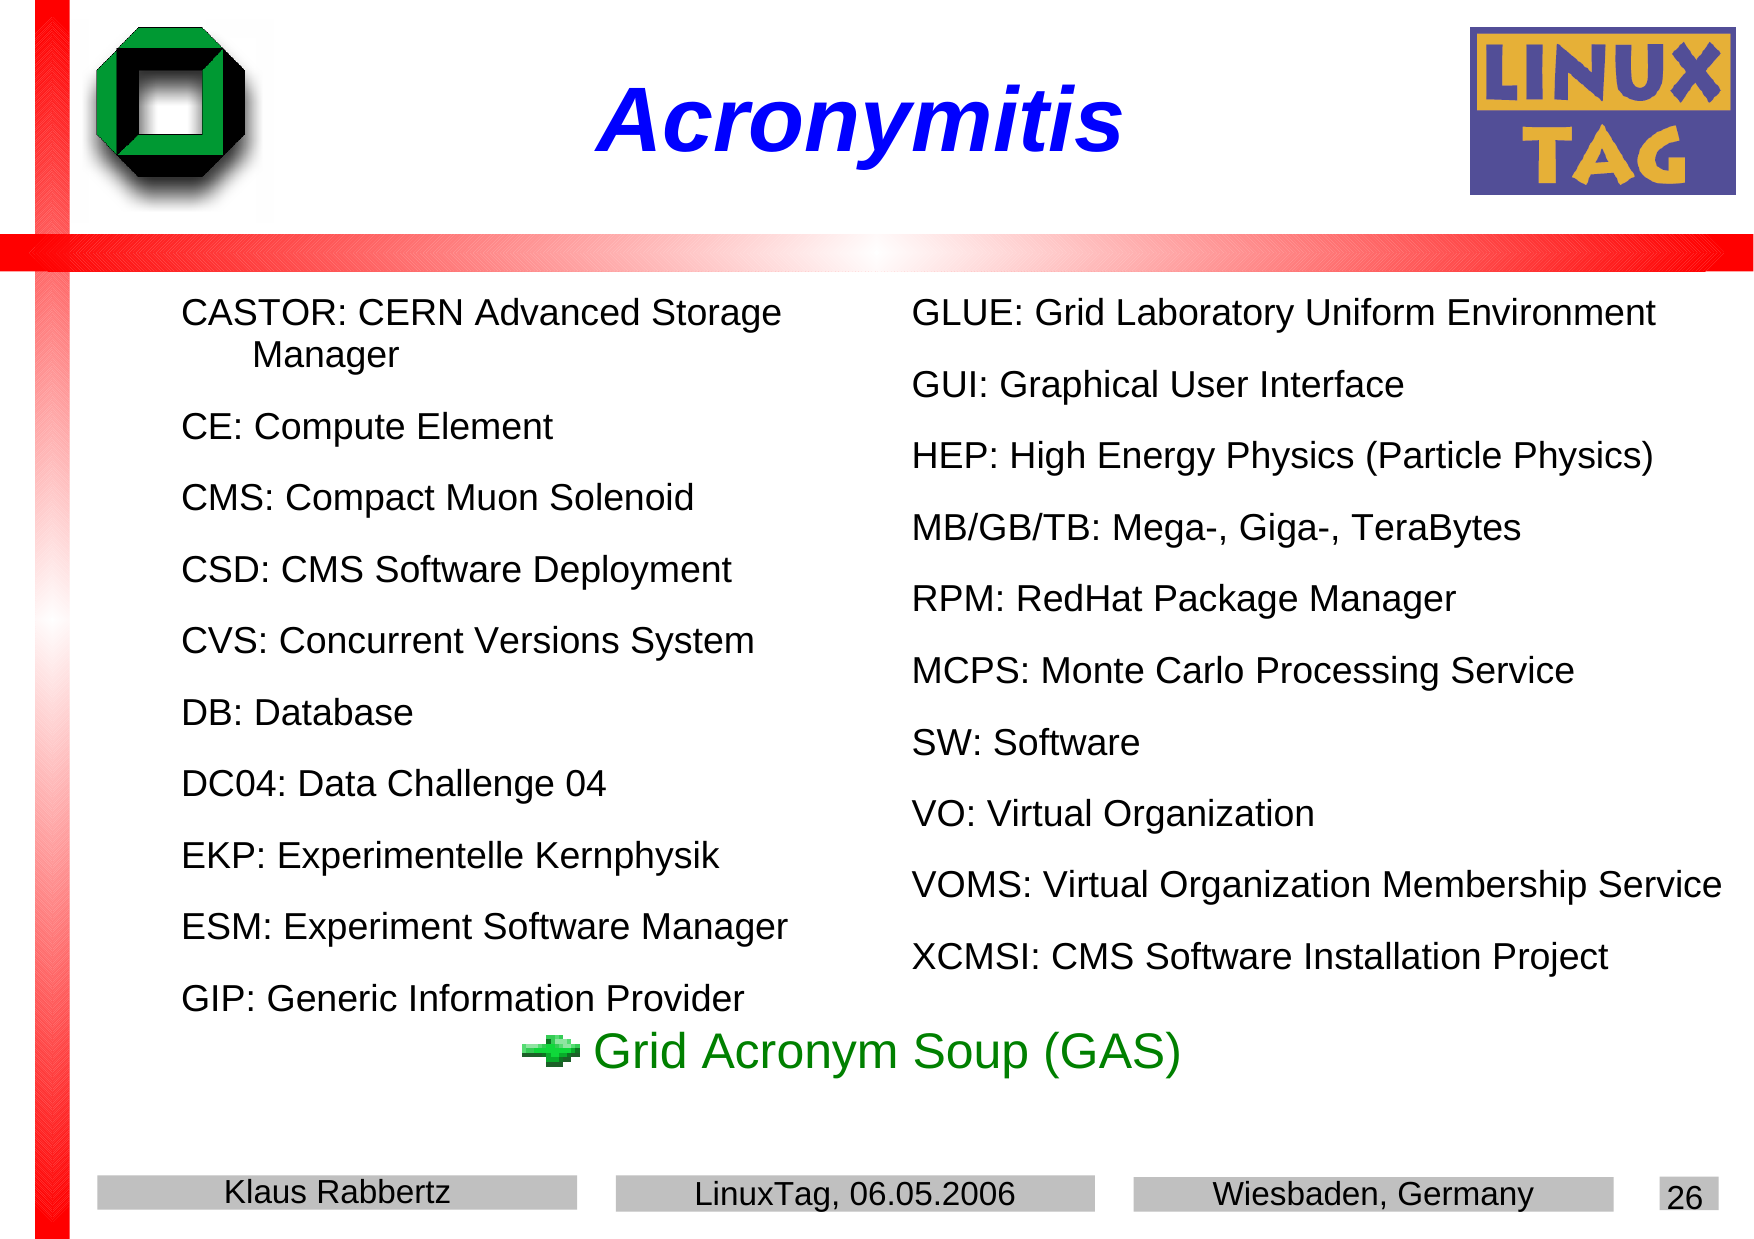

# Acronymitis
CASTOR: CERN Advanced Storage Manager
CE: Compute Element
CMS: Compact Muon Solenoid
CSD: CMS Software Deployment
CVS: Concurrent Versions System
DB: Database
DC04: Data Challenge 04
EKP: Experimentelle Kernphysik
ESM: Experiment Software Manager
GIP: Generic Information Provider
GLUE: Grid Laboratory Uniform Environment
GUI: Graphical User Interface
HEP: High Energy Physics (Particle Physics)
MB/GB/TB: Mega-, Giga-, TeraBytes
RPM: RedHat Package Manager
MCPS: Monte Carlo Processing Service
SW: Software
VO: Virtual Organization
VOMS: Virtual Organization Membership Service
XCMSI: CMS Software Installation Project
 Grid Acronym Soup (GAS)